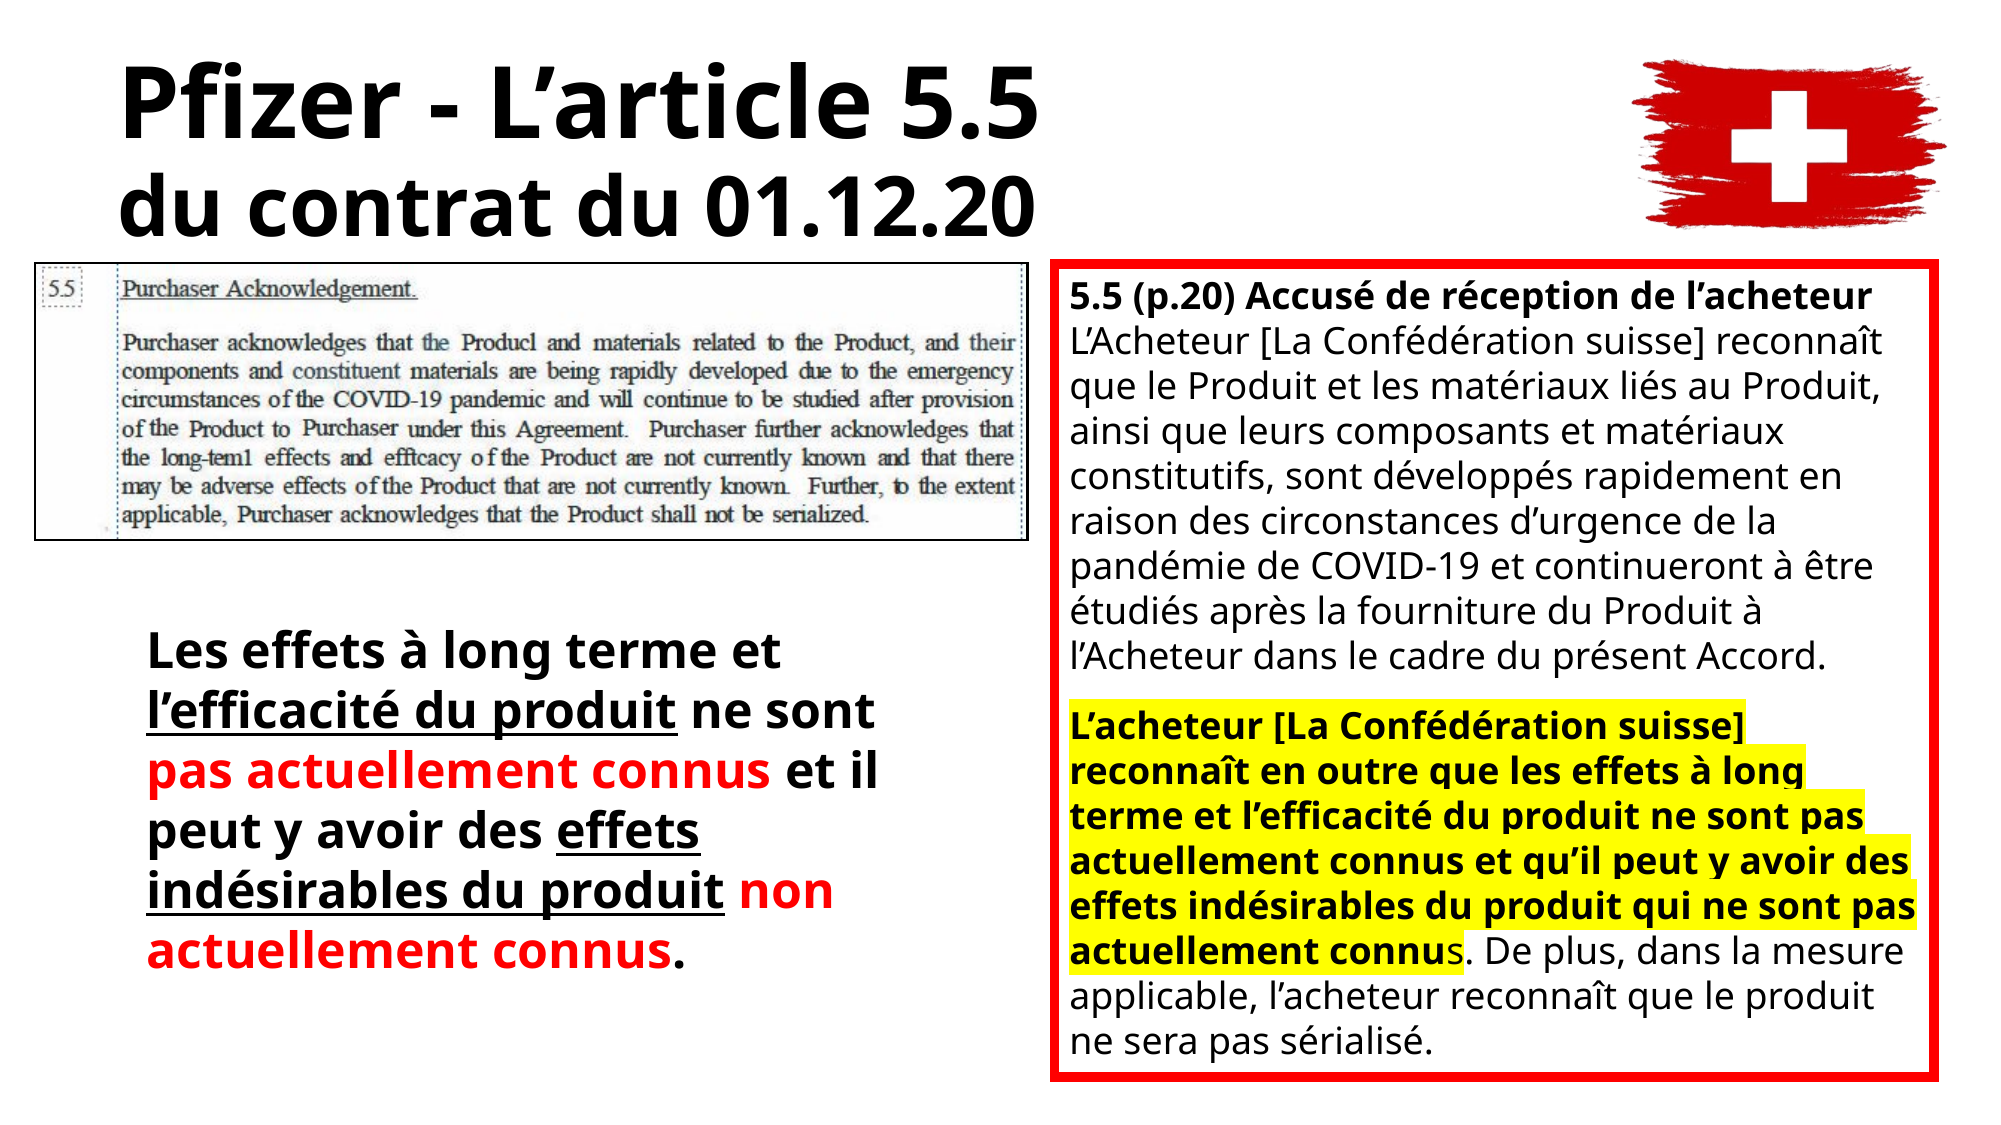

Pfizer - L’article 5.5
du contrat du 01.12.20
5.5 (p.20) Accusé de réception de l’acheteur
L’Acheteur [La Confédération suisse] reconnaît que le Produit et les matériaux liés au Produit, ainsi que leurs composants et matériaux constitutifs, sont développés rapidement en raison des circonstances d’urgence de la pandémie de COVID-19 et continueront à être étudiés après la fourniture du Produit à l’Acheteur dans le cadre du présent Accord.
L’acheteur [La Confédération suisse] reconnaît en outre que les effets à long terme et l’efficacité du produit ne sont pas actuellement connus et qu’il peut y avoir des effets indésirables du produit qui ne sont pas actuellement connus. De plus, dans la mesure applicable, l’acheteur reconnaît que le produit ne sera pas sérialisé.
Les effets à long terme et l’efficacité du produit ne sont pas actuellement connus et il peut y avoir des effets indésirables du produit non actuellement connus.